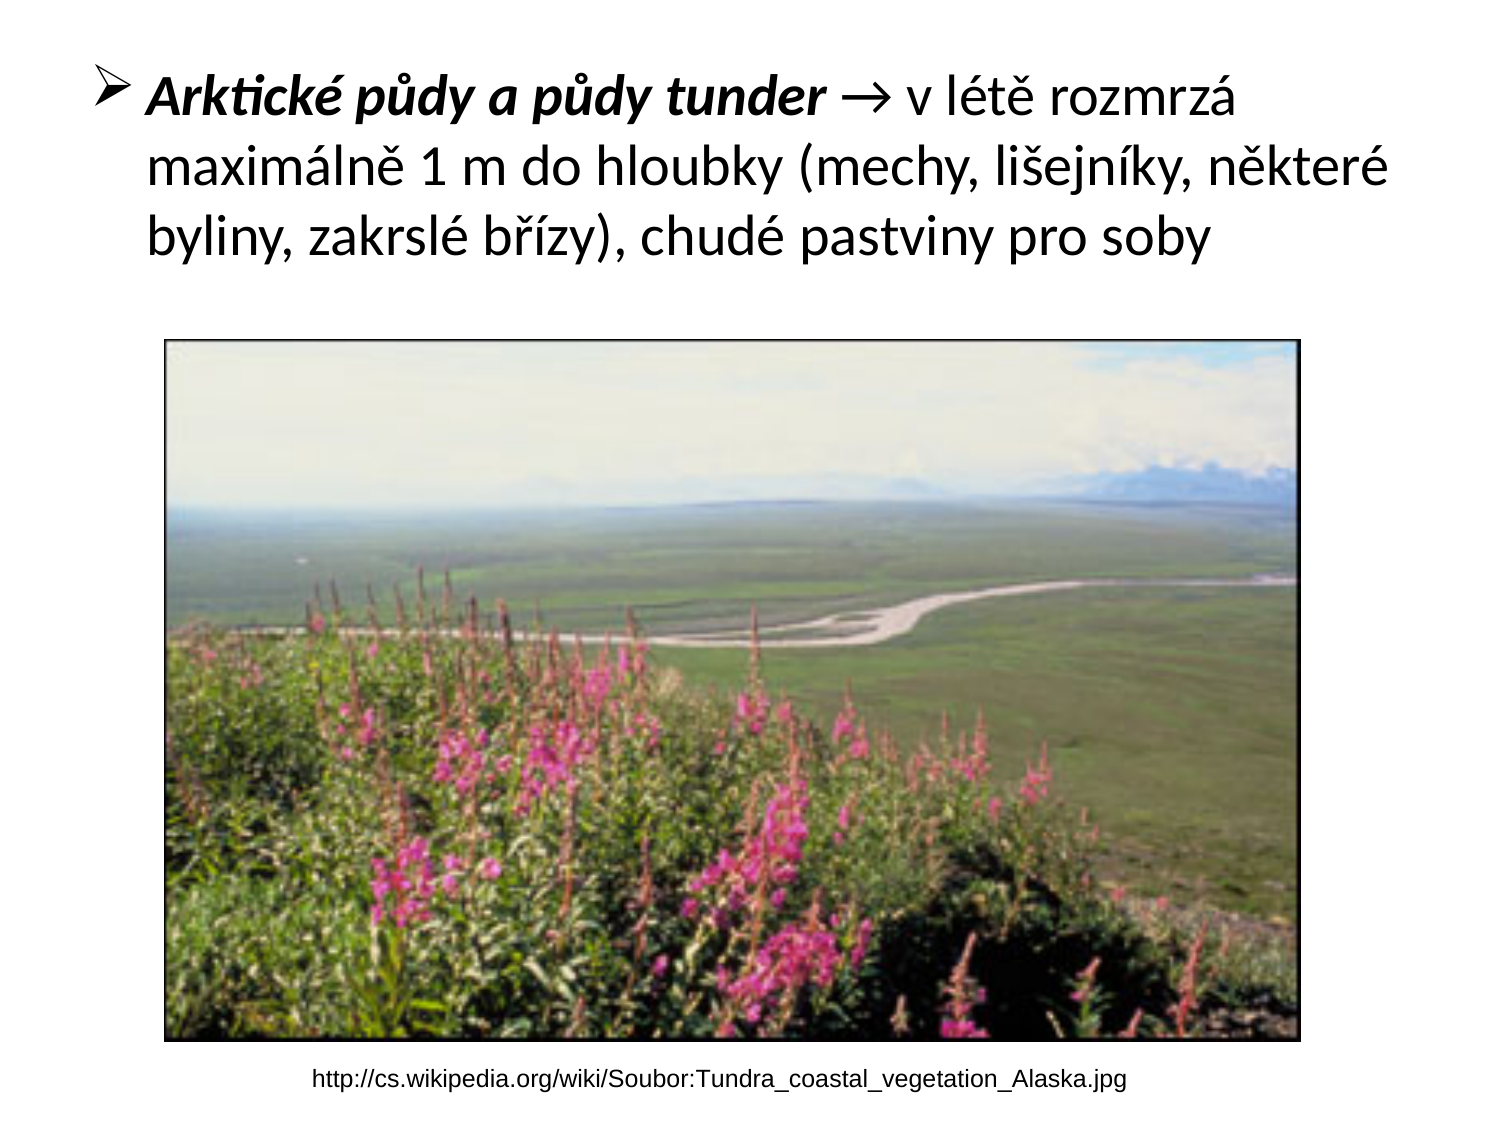

# Arktické půdy a půdy tunder → v létě rozmrzá maximálně 1 m do hloubky (mechy, lišejníky, některé byliny, zakrslé břízy), chudé pastviny pro soby
http://cs.wikipedia.org/wiki/Soubor:Tundra_coastal_vegetation_Alaska.jpg